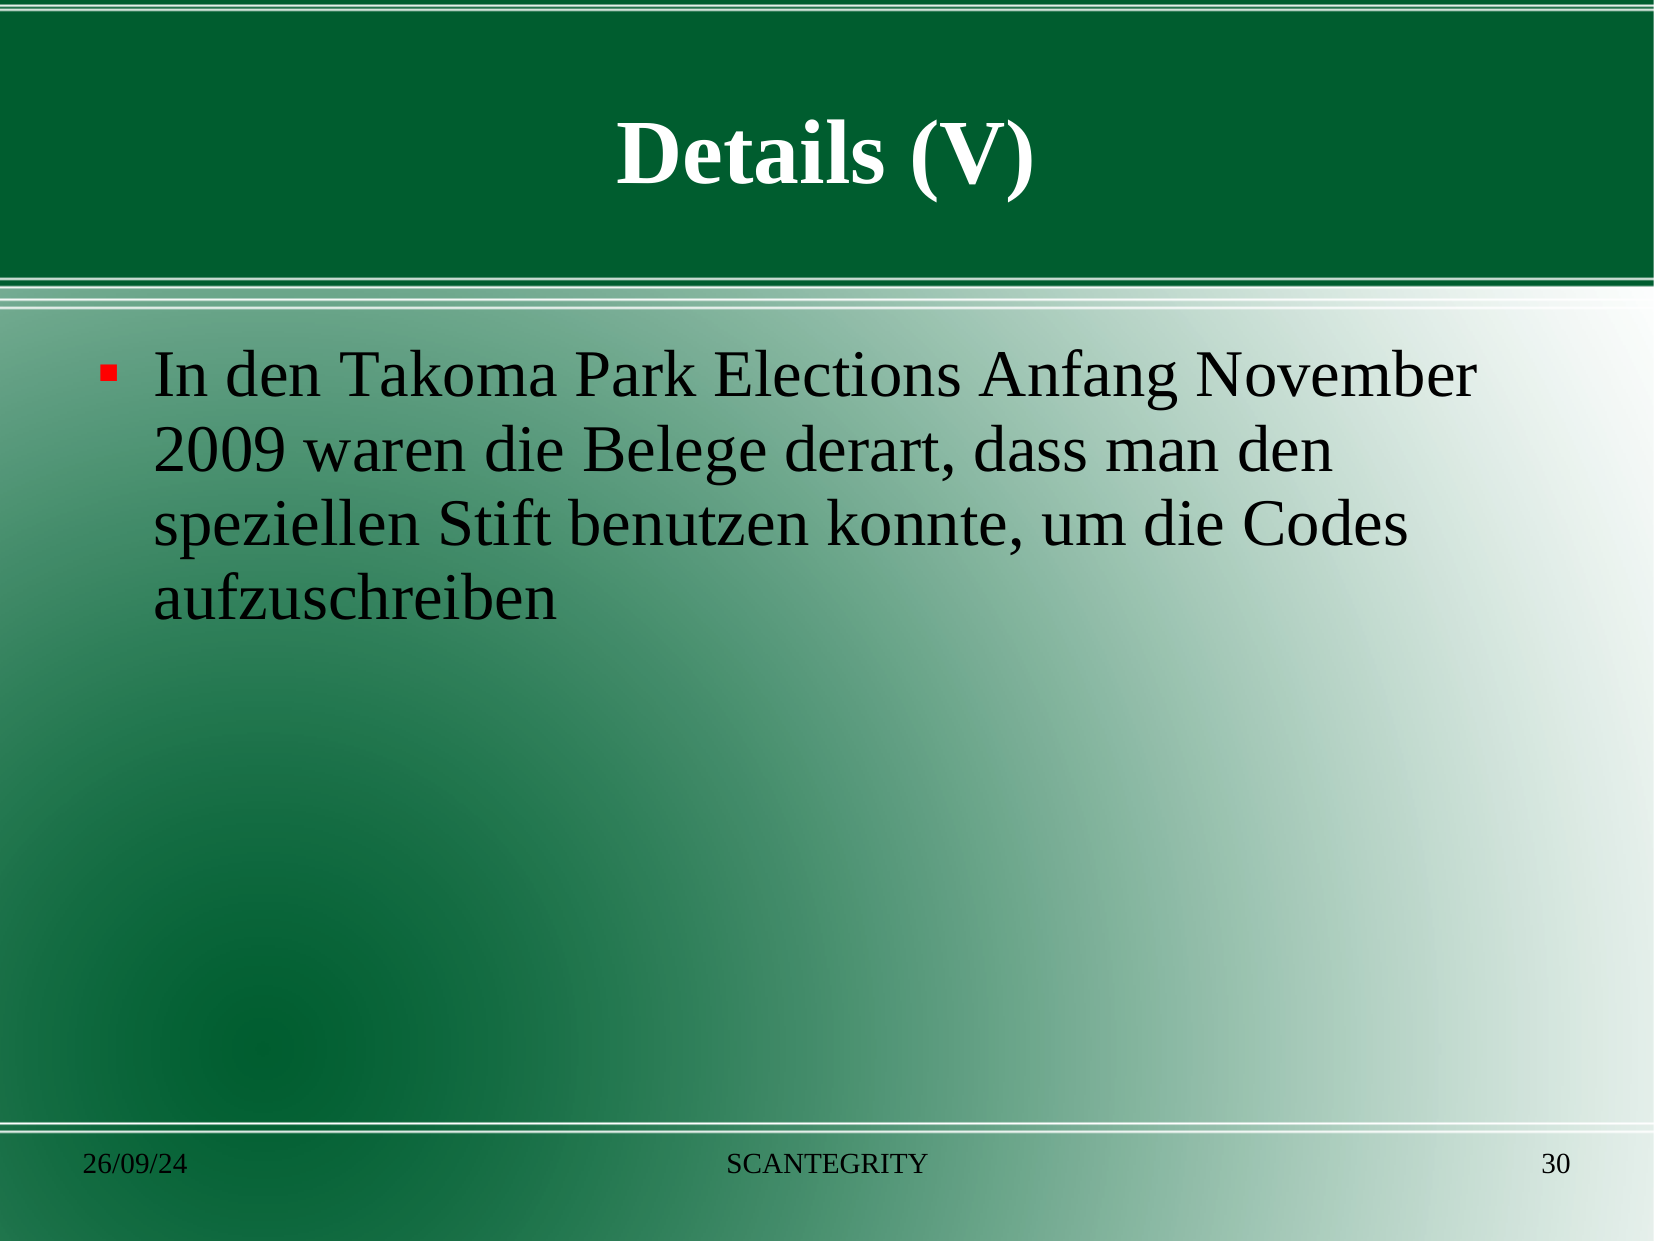

# Details (V)
In den Takoma Park Elections Anfang November 2009 waren die Belege derart, dass man den speziellen Stift benutzen konnte, um die Codes aufzuschreiben
SCANTEGRITY
30